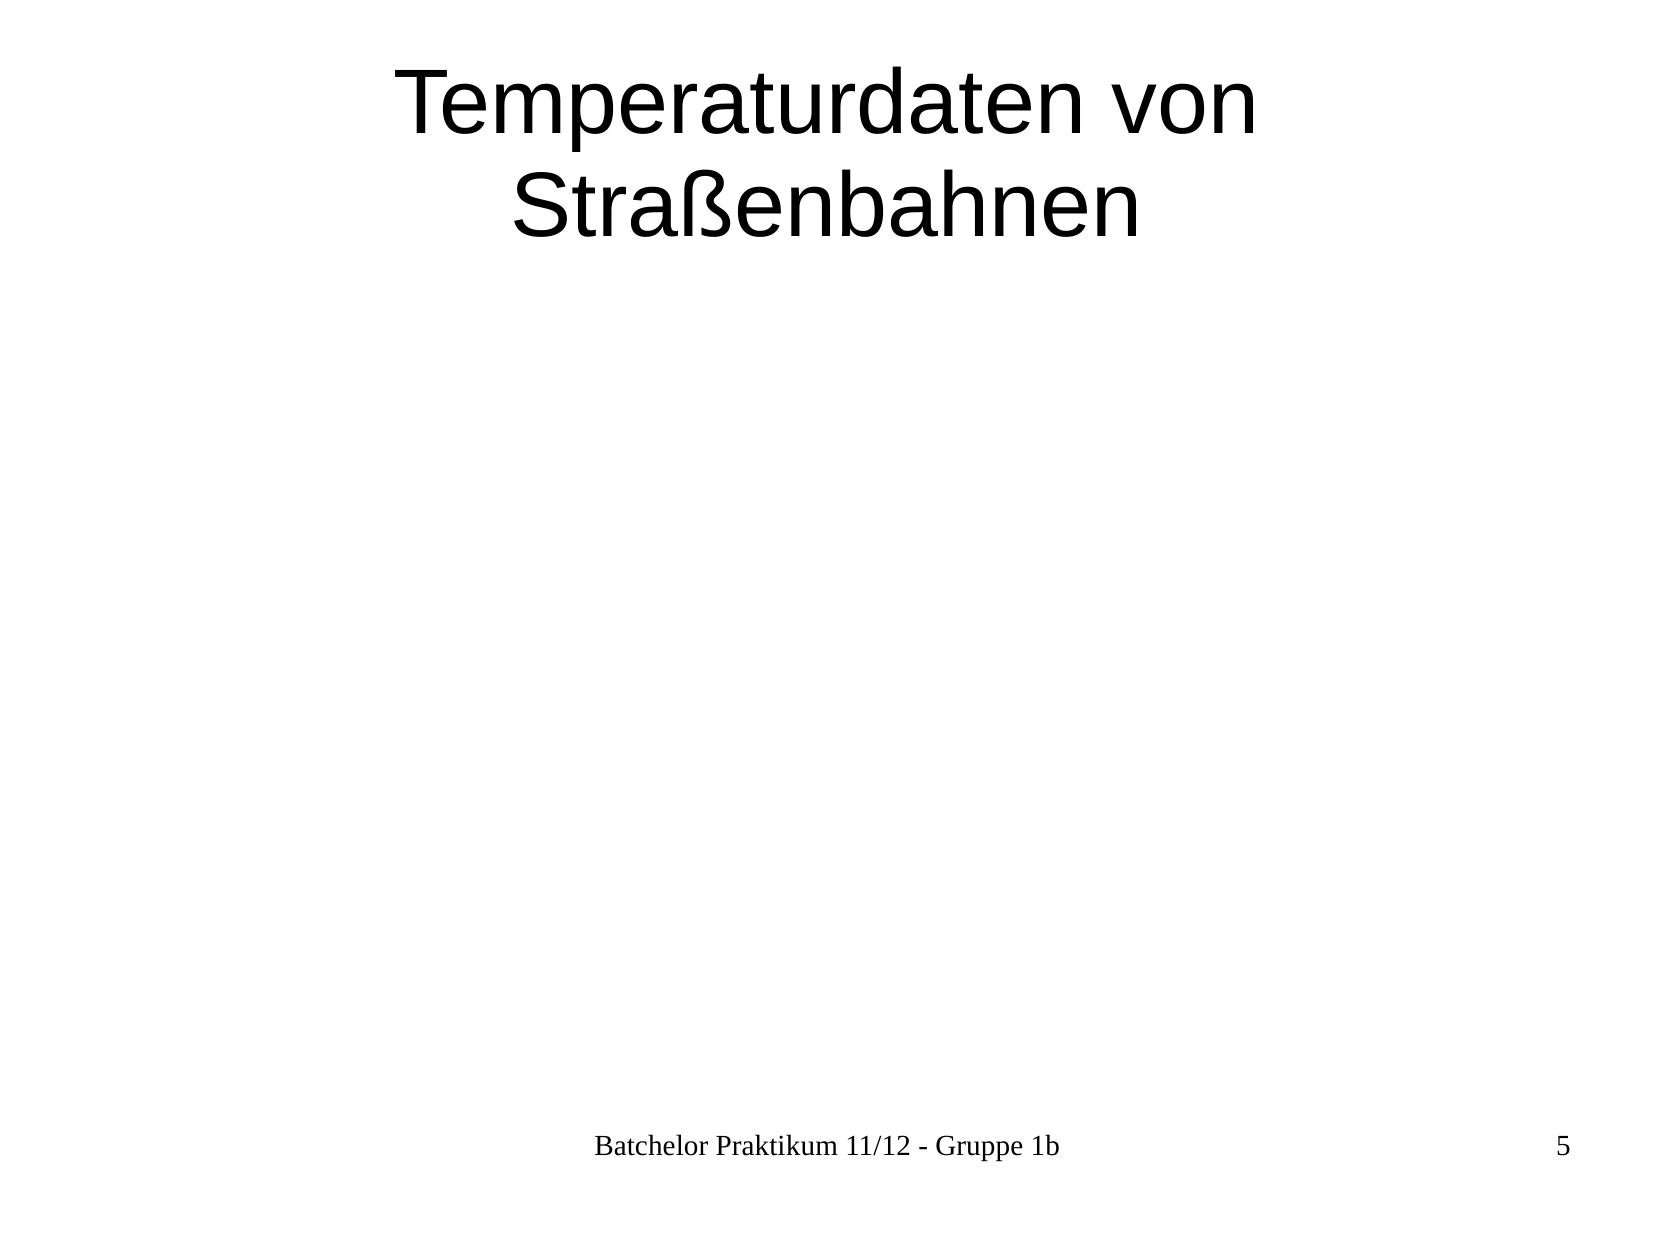

# Temperaturdaten von Straßenbahnen
Batchelor Praktikum 11/12 - Gruppe 1b
5